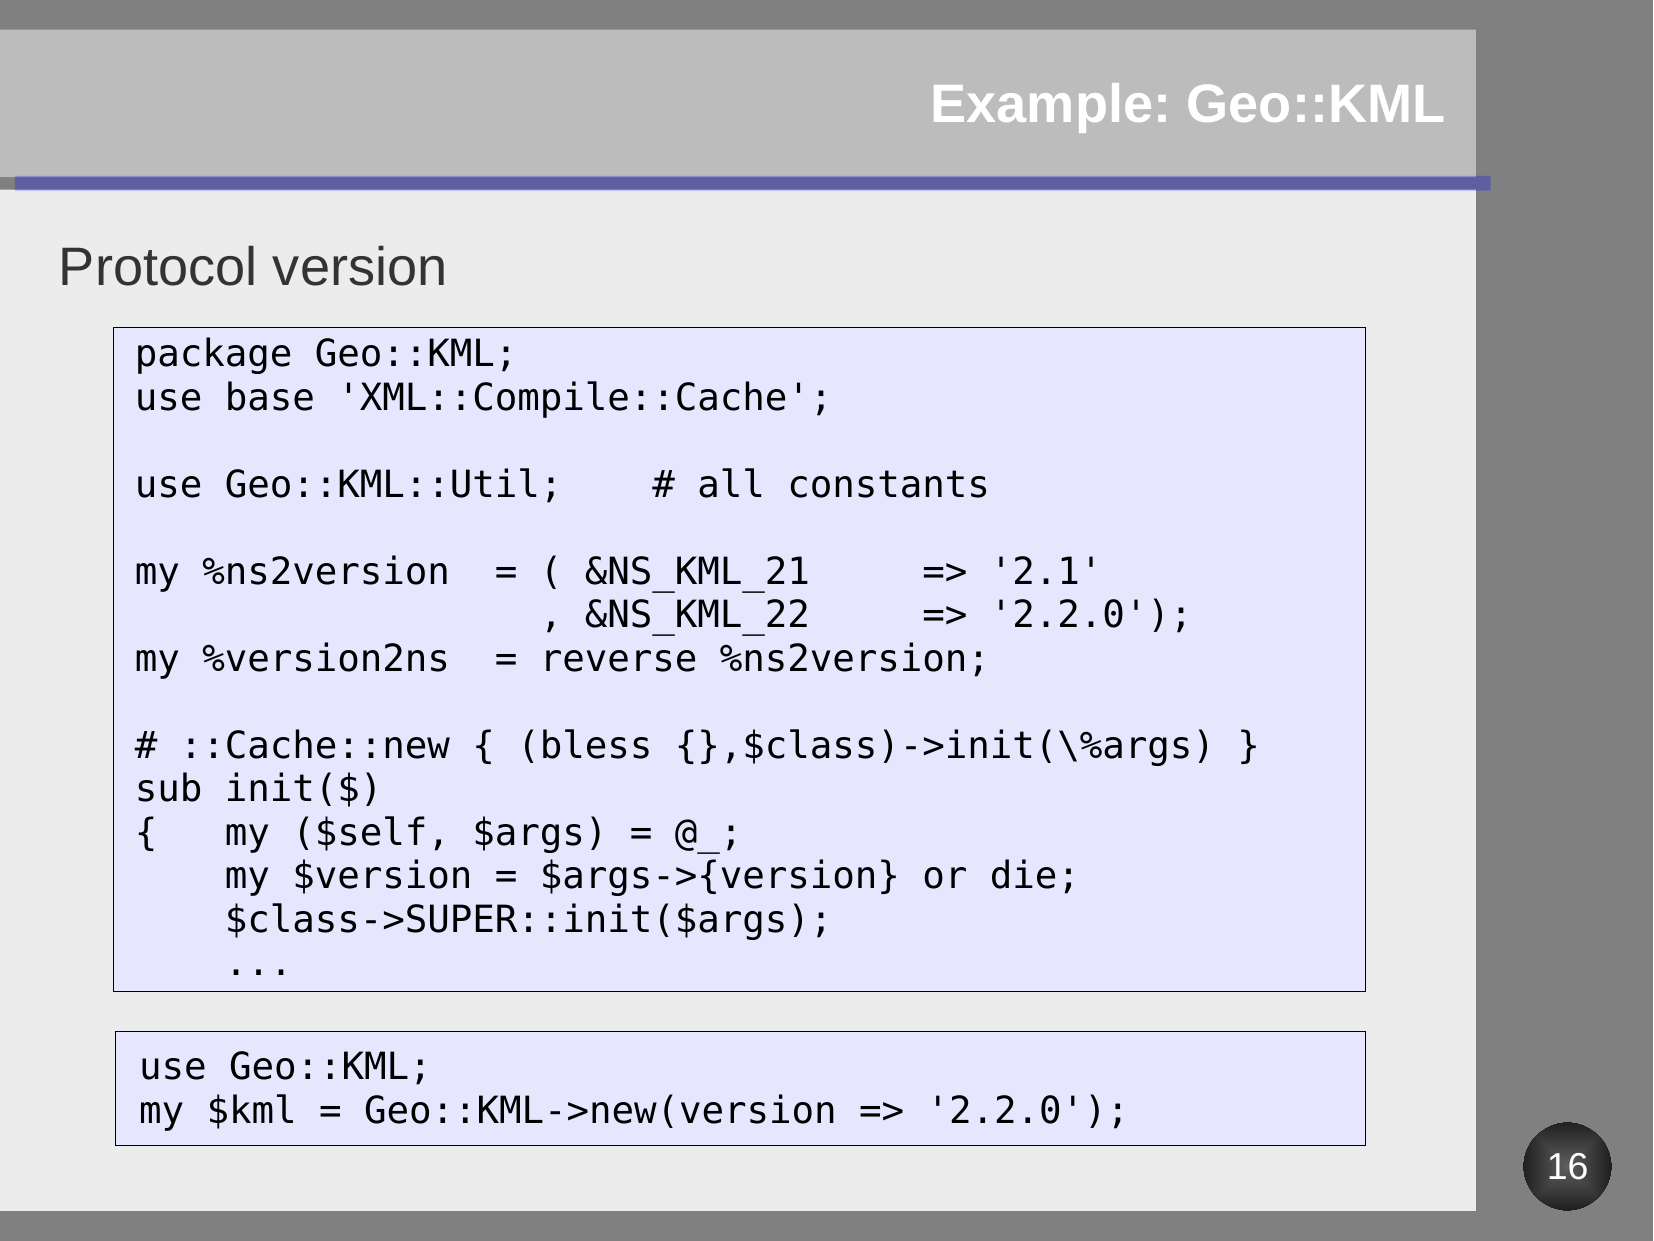

# Example: Geo::KML
Protocol version
package Geo::KML;
use base 'XML::Compile::Cache';
use Geo::KML::Util; # all constants
my %ns2version = ( &NS_KML_21 => '2.1'
 , &NS_KML_22 => '2.2.0');
my %version2ns = reverse %ns2version;
# ::Cache::new { (bless {},$class)->init(\%args) }
sub init($)
{ my ($self, $args) = @_;
 my $version = $args->{version} or die;
 $class->SUPER::init($args);
 ...
use Geo::KML;
my $kml = Geo::KML->new(version => '2.2.0');